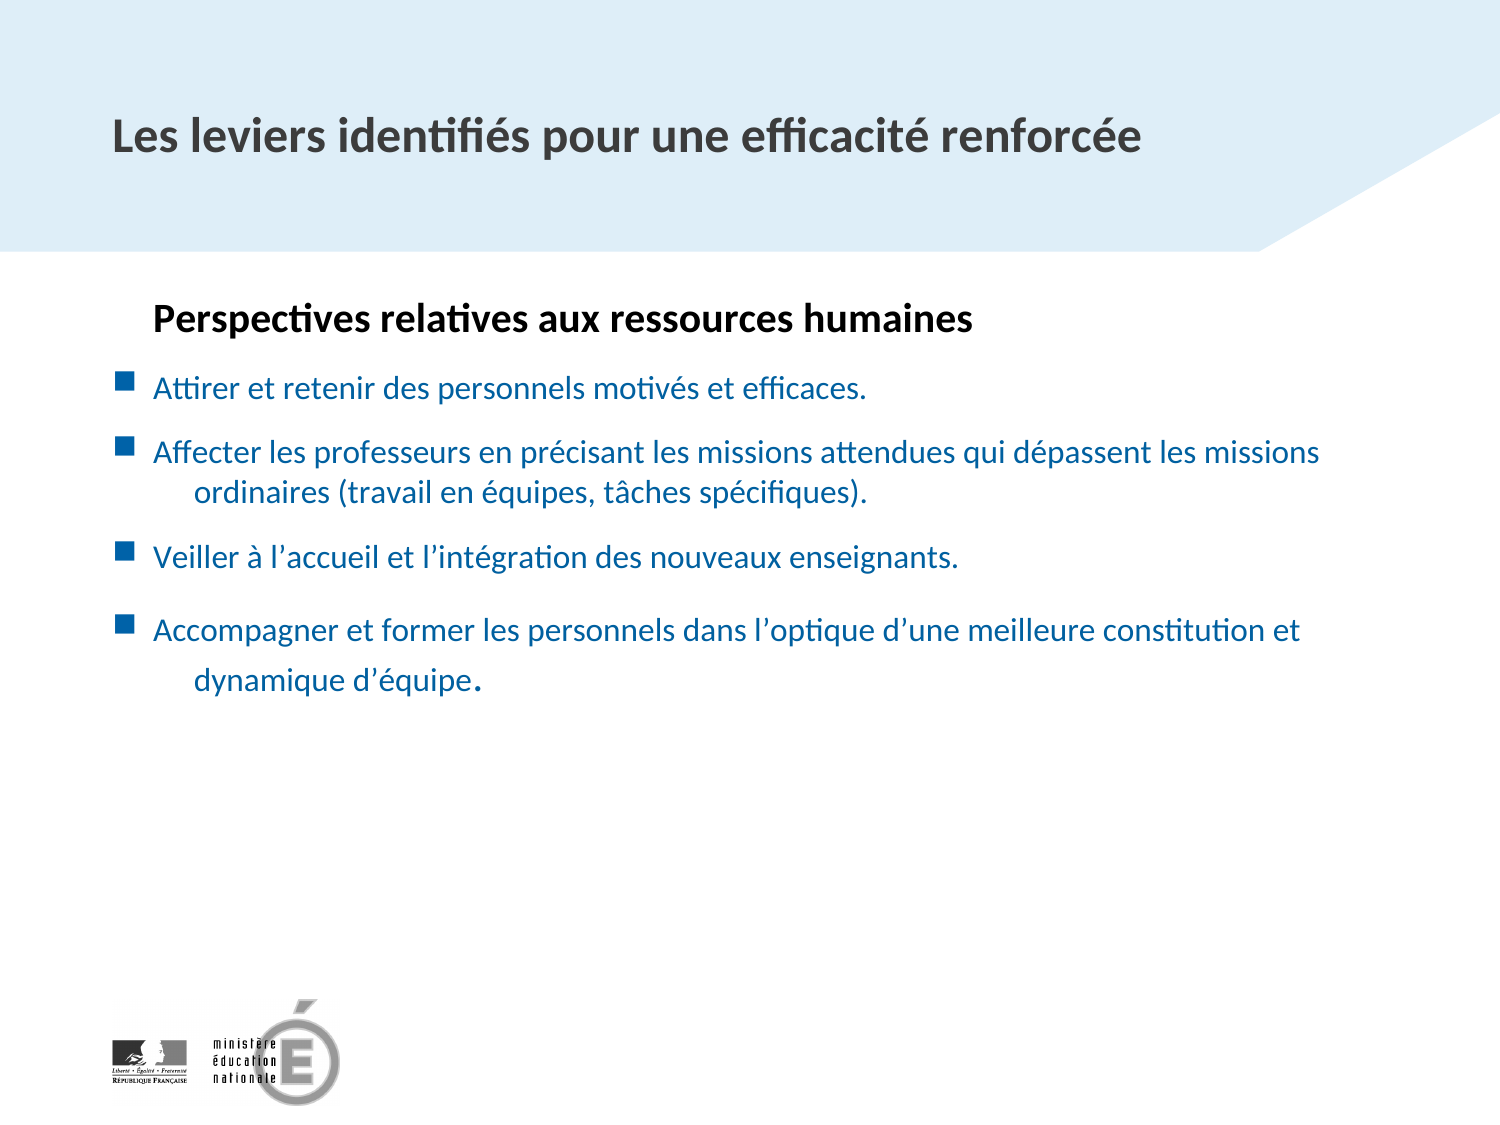

# Les leviers identifiés pour une efficacité renforcée
Perspectives relatives aux ressources humaines
Attirer et retenir des personnels motivés et efficaces.
Affecter les professeurs en précisant les missions attendues qui dépassent les missions ordinaires (travail en équipes, tâches spécifiques).
Veiller à l’accueil et l’intégration des nouveaux enseignants.
Accompagner et former les personnels dans l’optique d’une meilleure constitution et dynamique d’équipe.